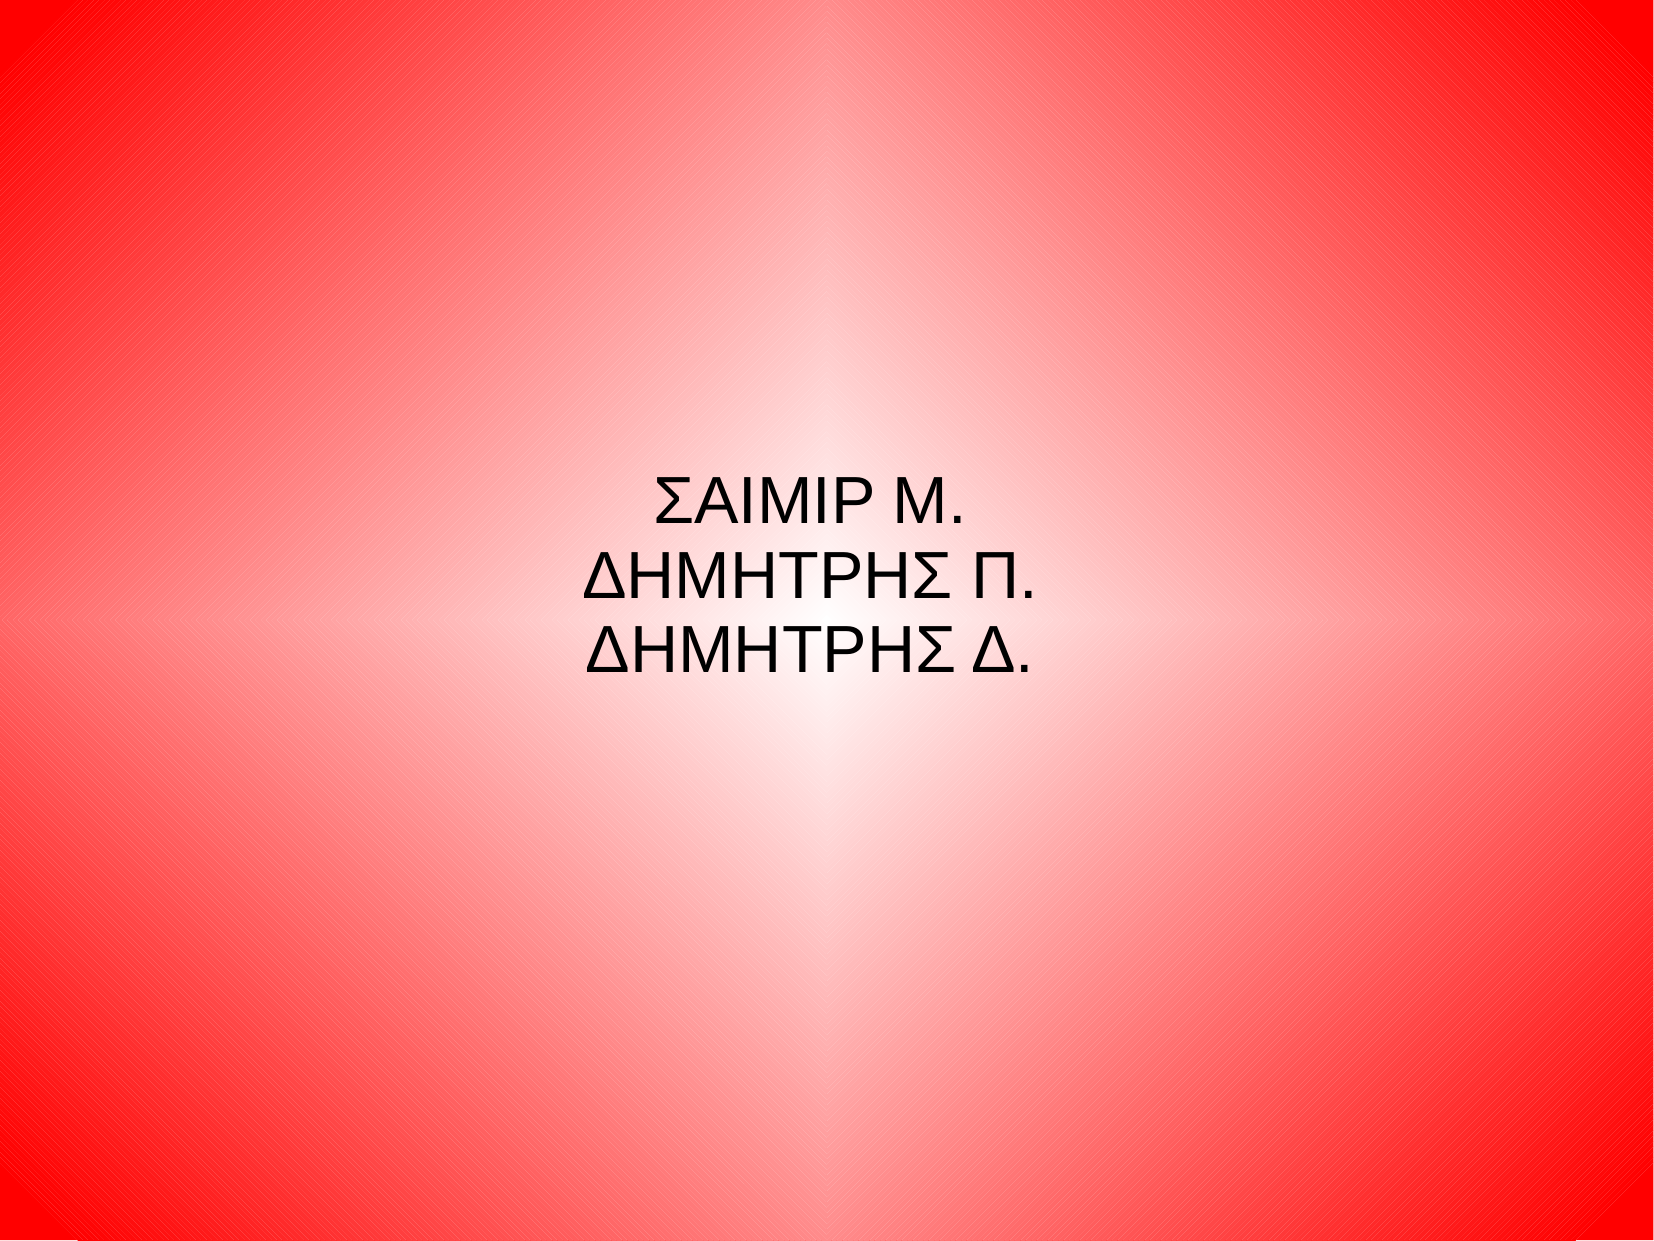

#
ΣΑΙΜΙΡ Μ.
ΔΗΜΗΤΡΗΣ Π.
ΔΗΜΗΤΡΗΣ Δ.